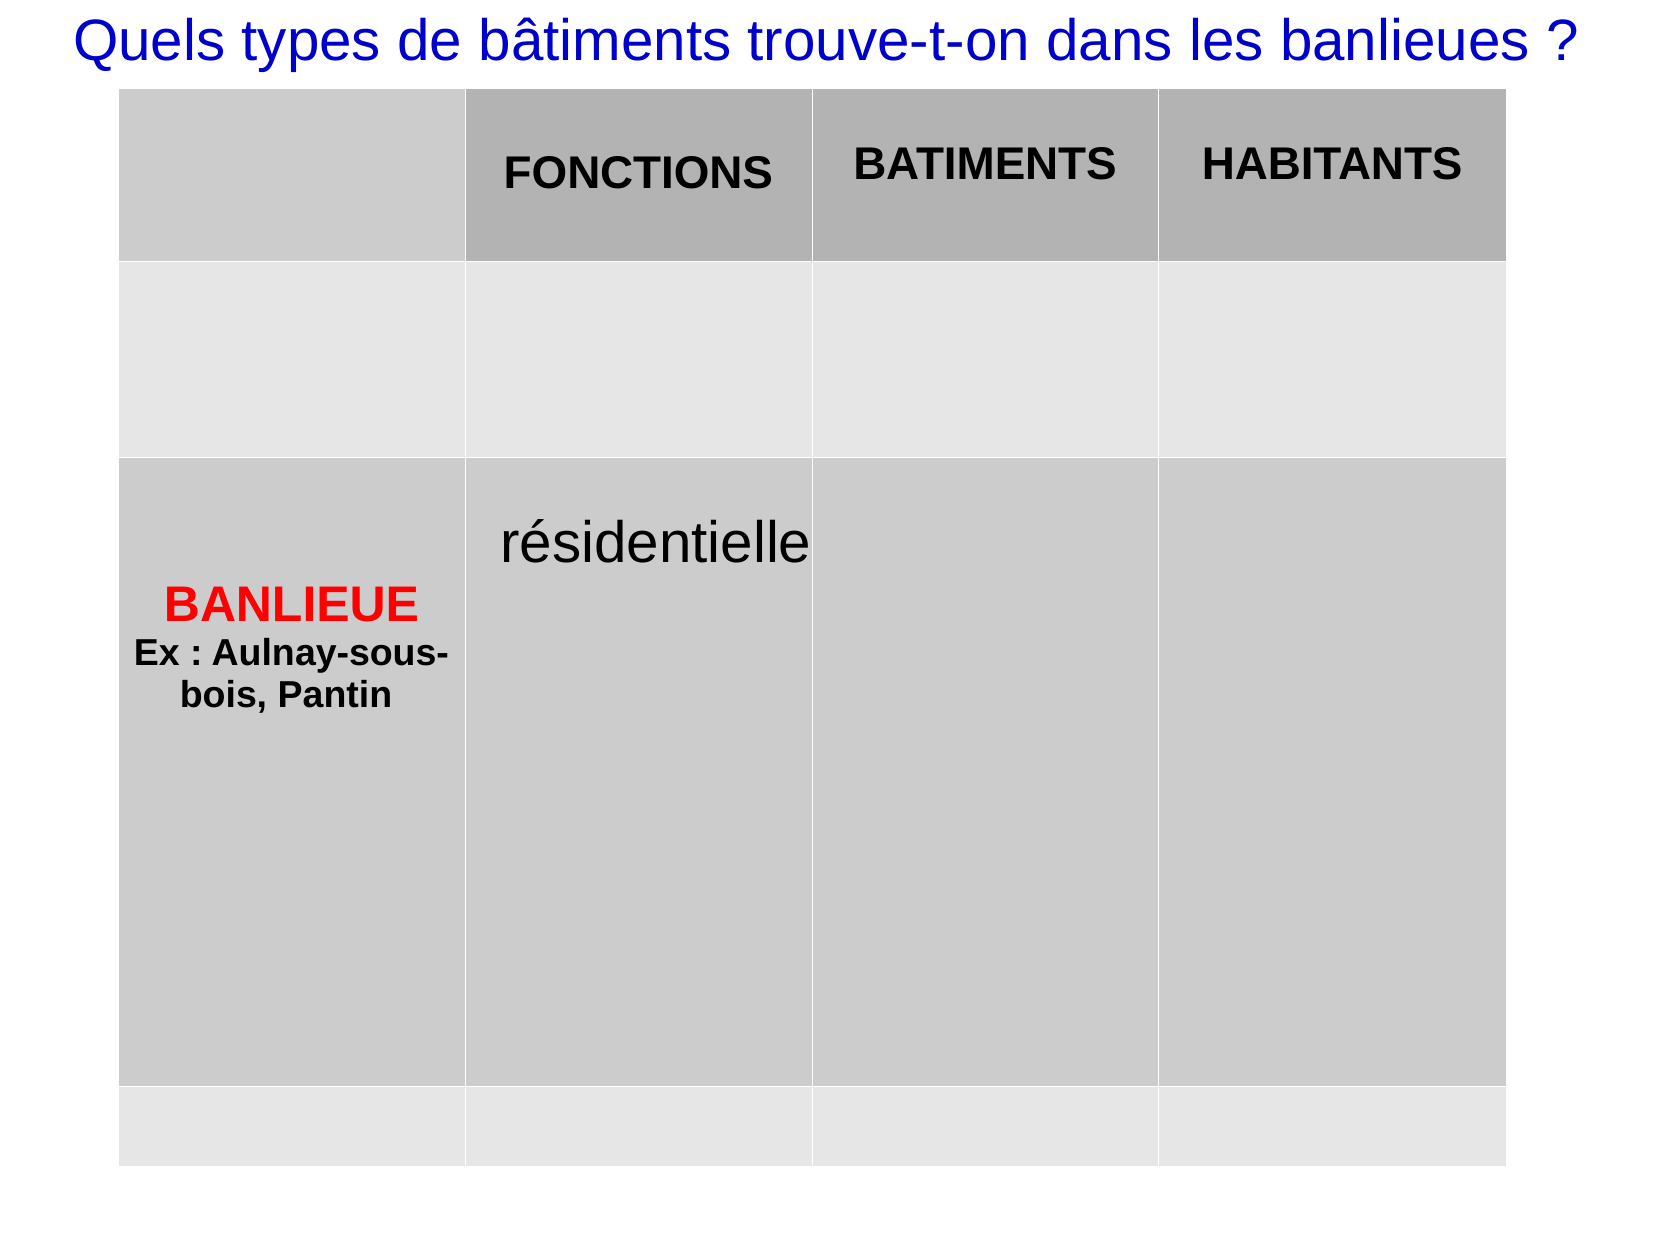

Quels types de bâtiments trouve-t-on dans les banlieues ?
| | FONCTIONS | BATIMENTS | HABITANTS |
| --- | --- | --- | --- |
| | | | |
| BANLIEUE Ex : Aulnay-sous-bois, Pantin | | | |
| | | | |
résidentielle